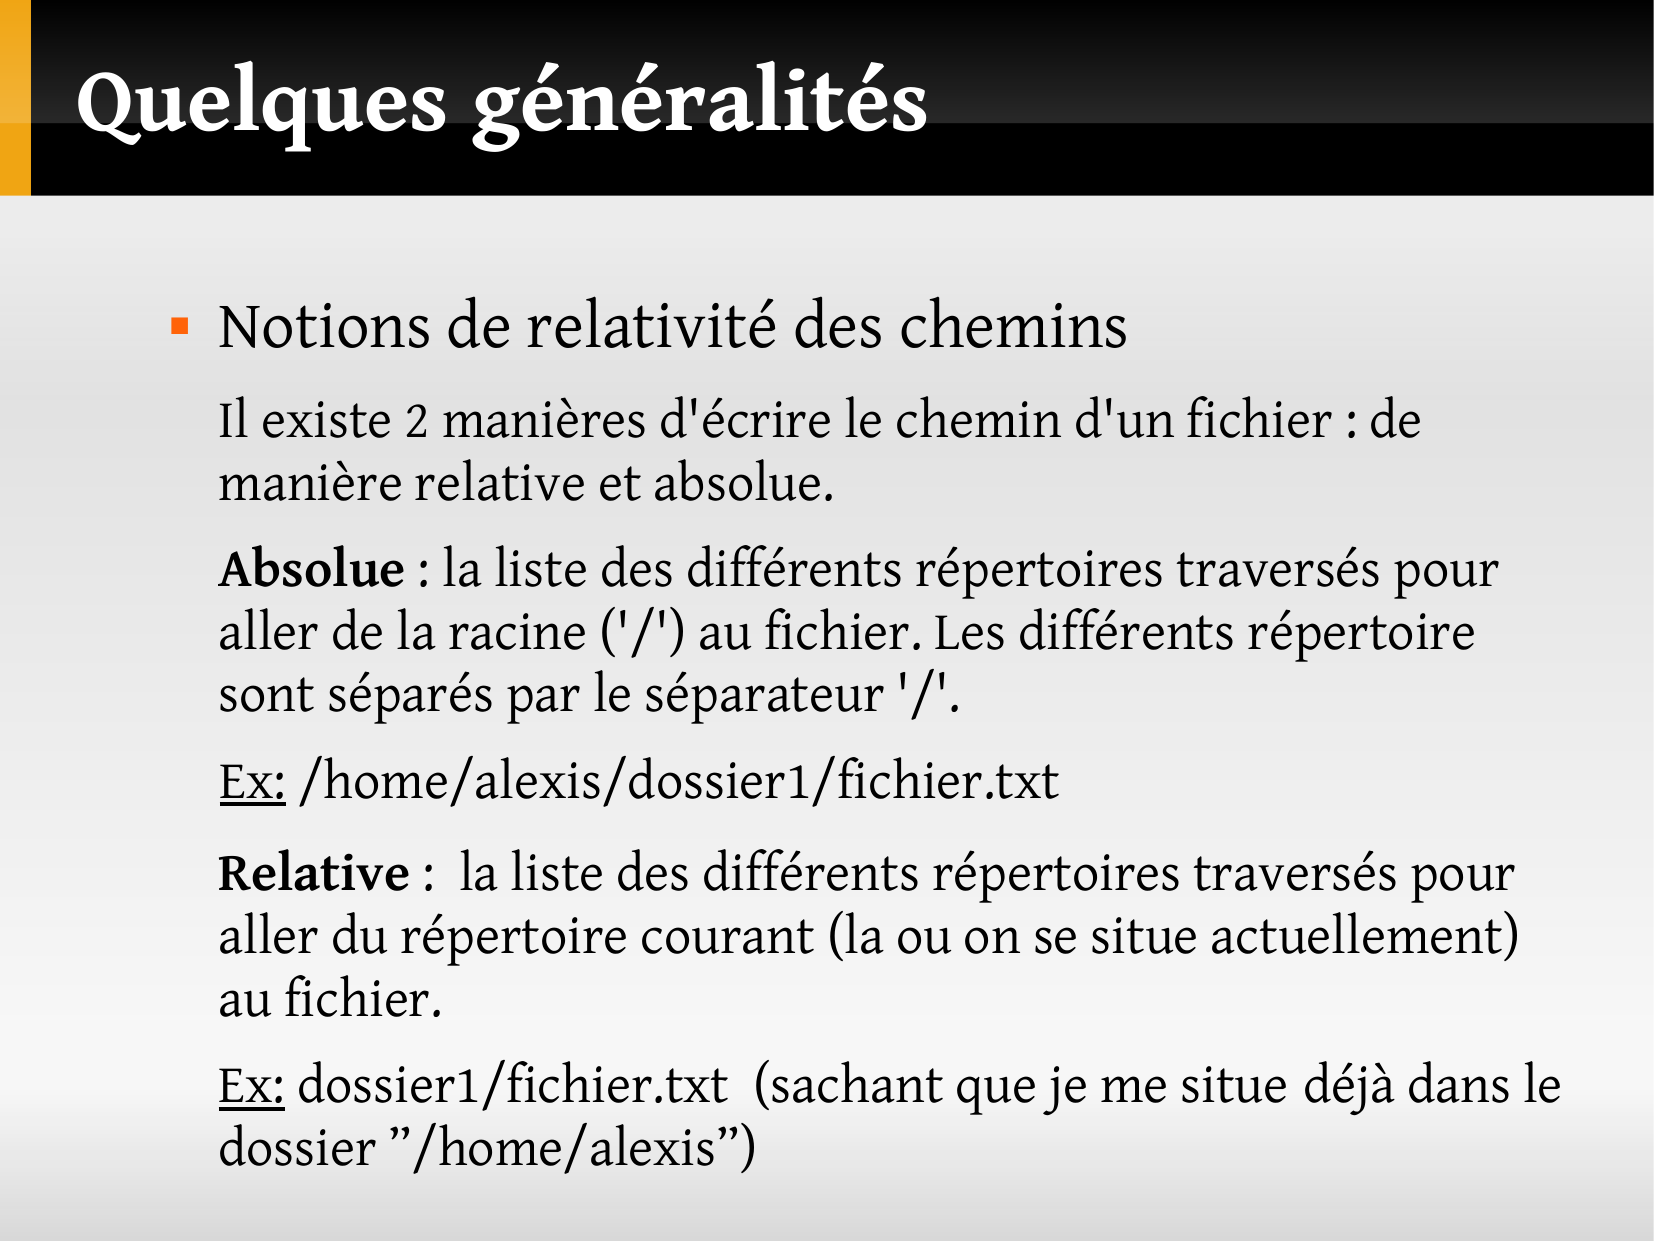

# Quelques généralités
Notions de relativité des chemins
Il existe 2 manières d'écrire le chemin d'un fichier : de manière relative et absolue.
Absolue : la liste des différents répertoires traversés pour aller de la racine ('/') au fichier. Les différents répertoire sont séparés par le séparateur '/'.
 Ex: /home/alexis/dossier1/fichier.txt
Relative : la liste des différents répertoires traversés pour aller du répertoire courant (la ou on se situe actuellement) au fichier.
Ex: dossier1/fichier.txt (sachant que je me situe déjà dans le dossier ”/home/alexis”)